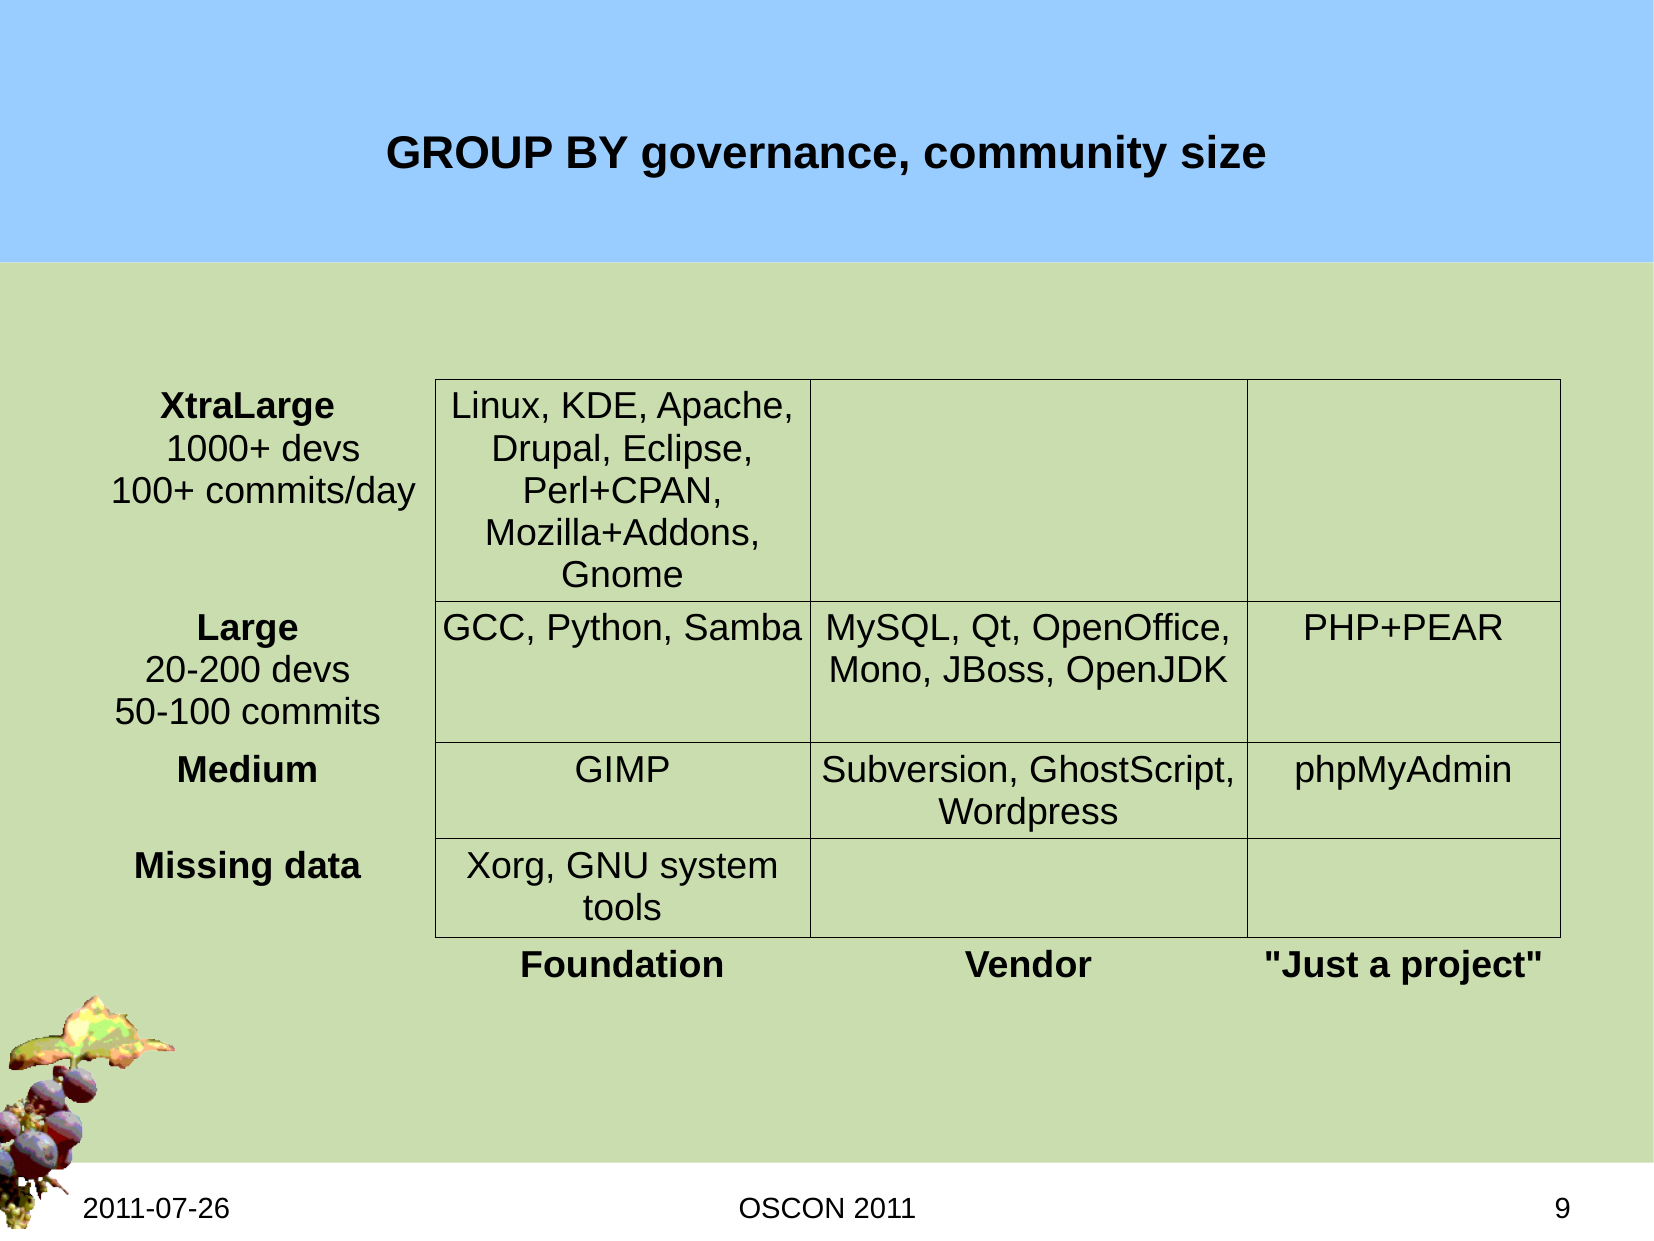

# GROUP BY governance, community size
| XtraLarge 1000+ devs 100+ commits/day | Linux, KDE, Apache, Drupal, Eclipse, Perl+CPAN, Mozilla+Addons, Gnome | | |
| --- | --- | --- | --- |
| Large 20-200 devs 50-100 commits | GCC, Python, Samba | MySQL, Qt, OpenOffice, Mono, JBoss, OpenJDK | PHP+PEAR |
| Medium | GIMP | Subversion, GhostScript, Wordpress | phpMyAdmin |
| Missing data | Xorg, GNU system tools | | |
| | Foundation | Vendor | "Just a project" |
2011-07-26
OSCON 2011
9